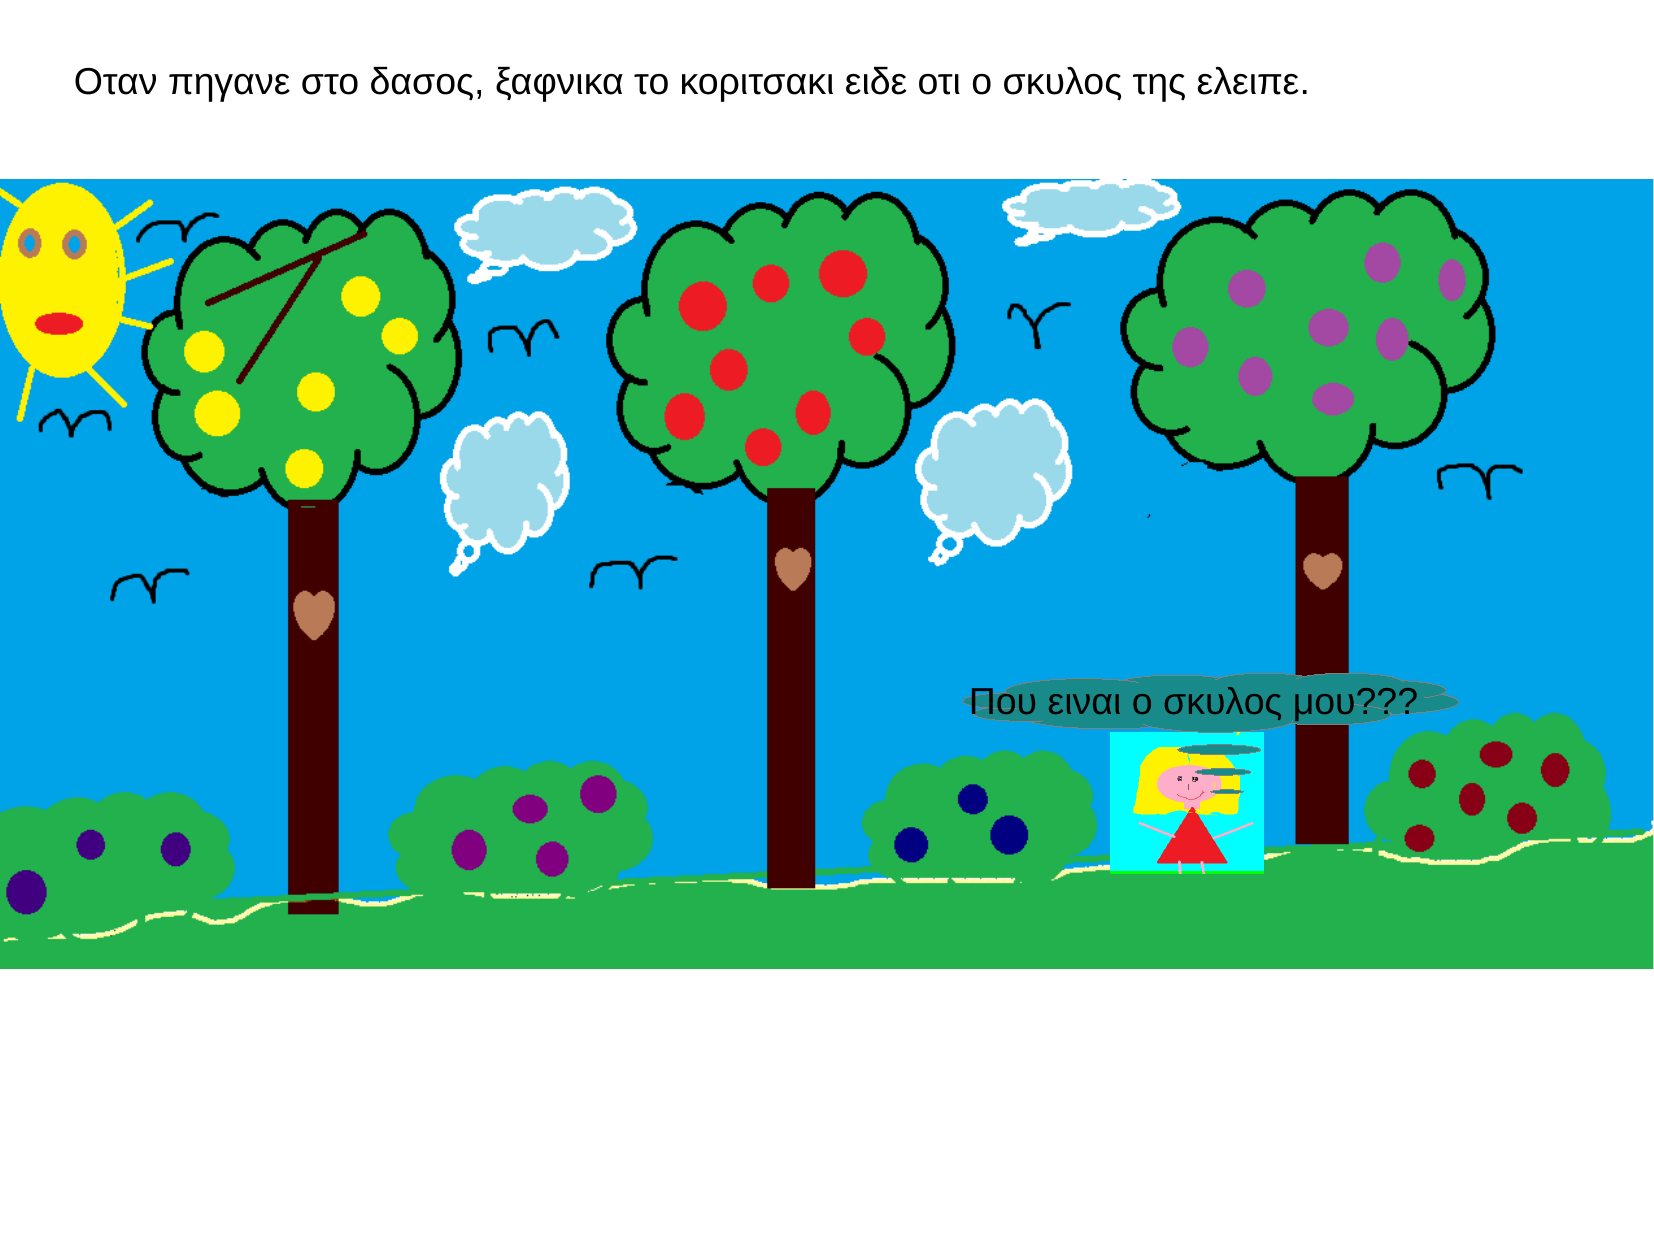

Οταν πηγανε στο δασος, ξαφνικα το κοριτσακι ειδε οτι ο σκυλος της ελειπε.
Που ειναι ο σκυλος μου???